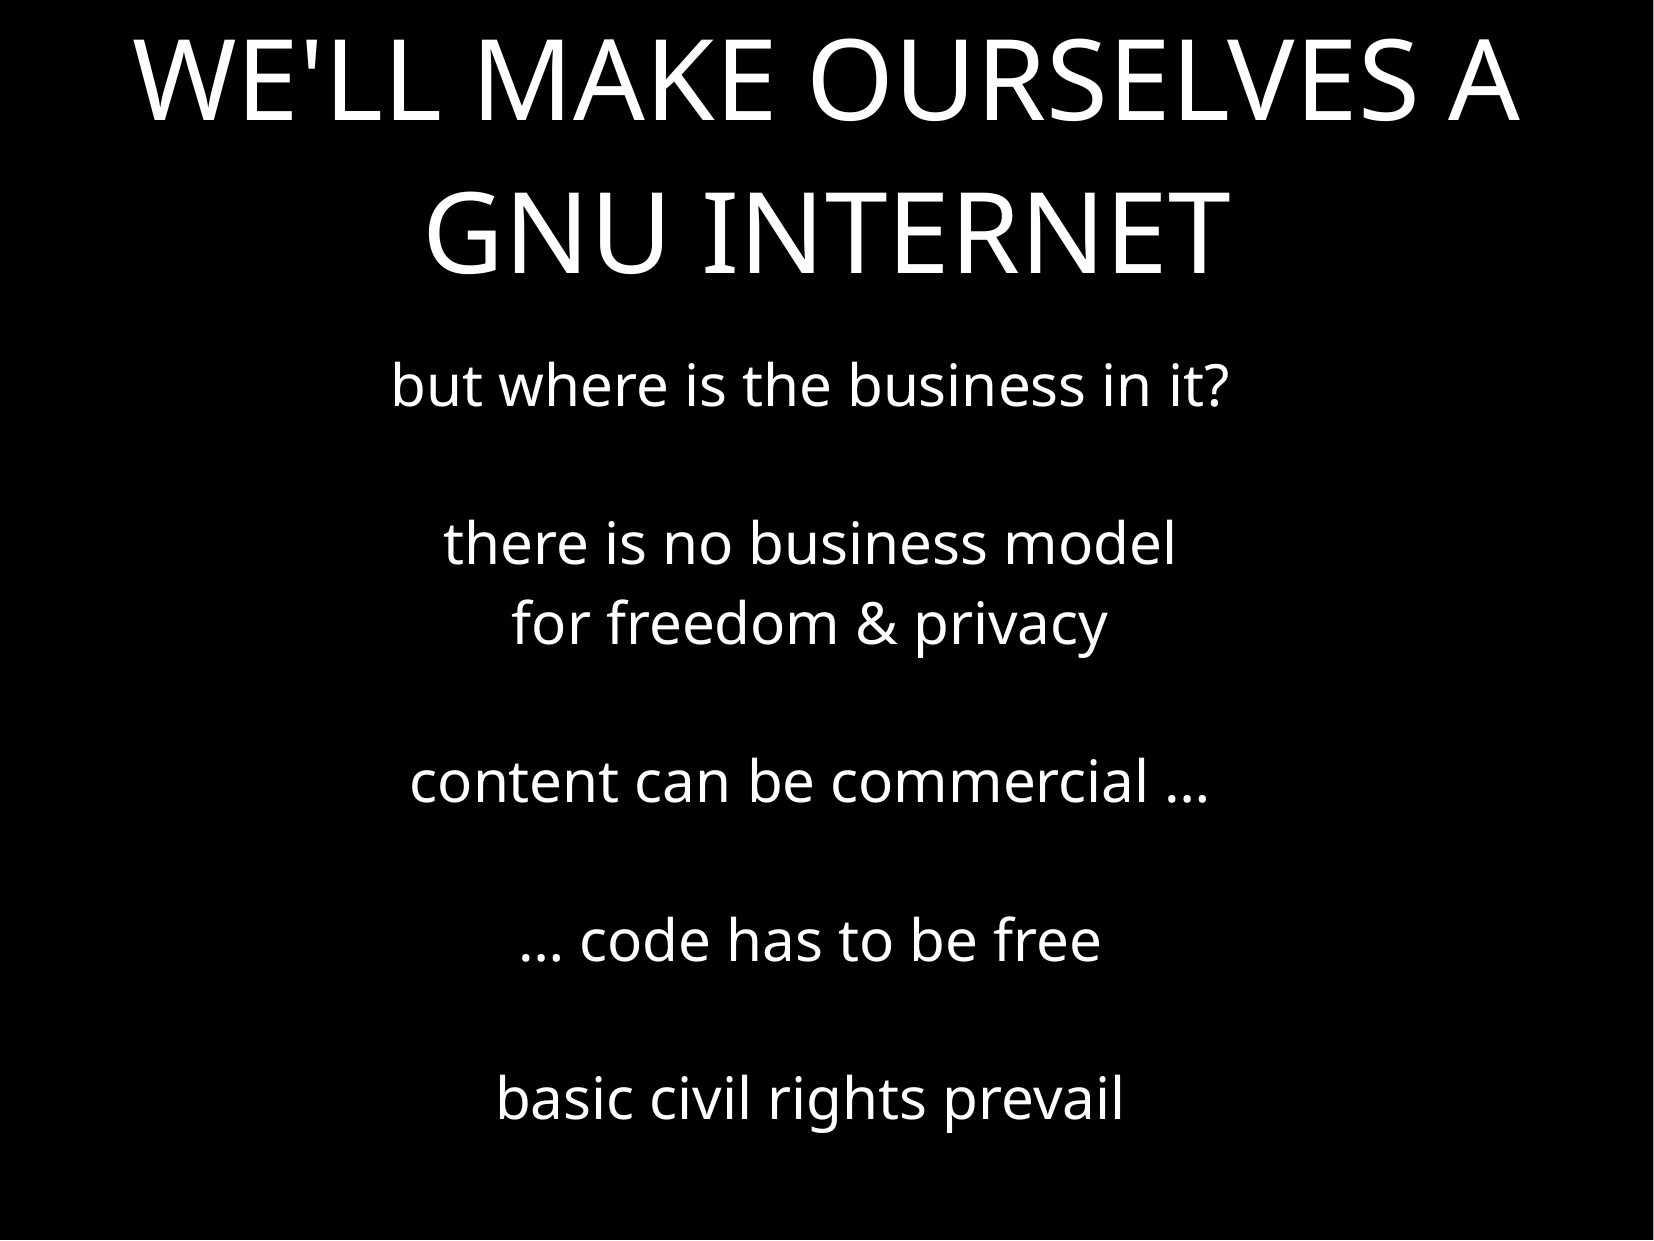

# WE'LL MAKE OURSELVES A GNU INTERNET
but where is the business in it?
there is no business model
for freedom & privacy
content can be commercial …
… code has to be free
basic civil rights prevail